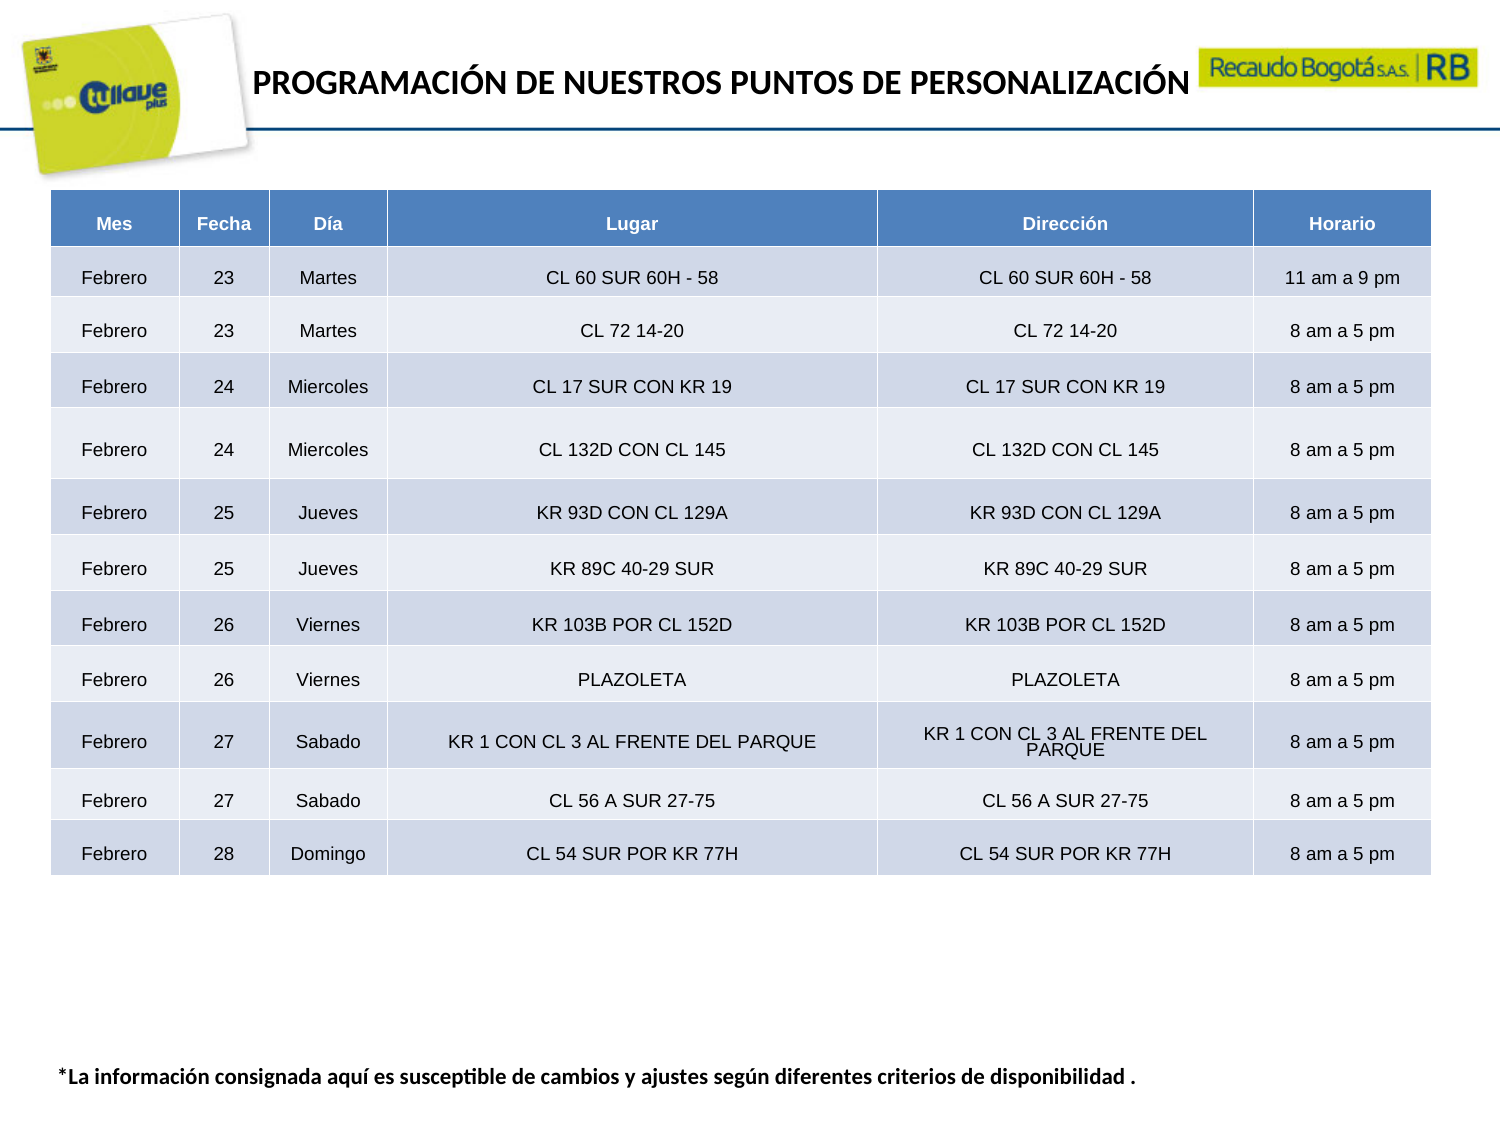

PROGRAMACIÓN DE NUESTROS PUNTOS DE PERSONALIZACIÓN
| Mes | Fecha | Día | Lugar | Dirección | Horario |
| --- | --- | --- | --- | --- | --- |
| Febrero | 23 | Martes | CL 60 SUR 60H - 58 | CL 60 SUR 60H - 58 | 11 am a 9 pm |
| Febrero | 23 | Martes | CL 72 14-20 | CL 72 14-20 | 8 am a 5 pm |
| Febrero | 24 | Miercoles | CL 17 SUR CON KR 19 | CL 17 SUR CON KR 19 | 8 am a 5 pm |
| Febrero | 24 | Miercoles | CL 132D CON CL 145 | CL 132D CON CL 145 | 8 am a 5 pm |
| Febrero | 25 | Jueves | KR 93D CON CL 129A | KR 93D CON CL 129A | 8 am a 5 pm |
| Febrero | 25 | Jueves | KR 89C 40-29 SUR | KR 89C 40-29 SUR | 8 am a 5 pm |
| Febrero | 26 | Viernes | KR 103B POR CL 152D | KR 103B POR CL 152D | 8 am a 5 pm |
| Febrero | 26 | Viernes | PLAZOLETA | PLAZOLETA | 8 am a 5 pm |
| Febrero | 27 | Sabado | KR 1 CON CL 3 AL FRENTE DEL PARQUE | KR 1 CON CL 3 AL FRENTE DEL PARQUE | 8 am a 5 pm |
| Febrero | 27 | Sabado | CL 56 A SUR 27-75 | CL 56 A SUR 27-75 | 8 am a 5 pm |
| Febrero | 28 | Domingo | CL 54 SUR POR KR 77H | CL 54 SUR POR KR 77H | 8 am a 5 pm |
*La información consignada aquí es susceptible de cambios y ajustes según diferentes criterios de disponibilidad .